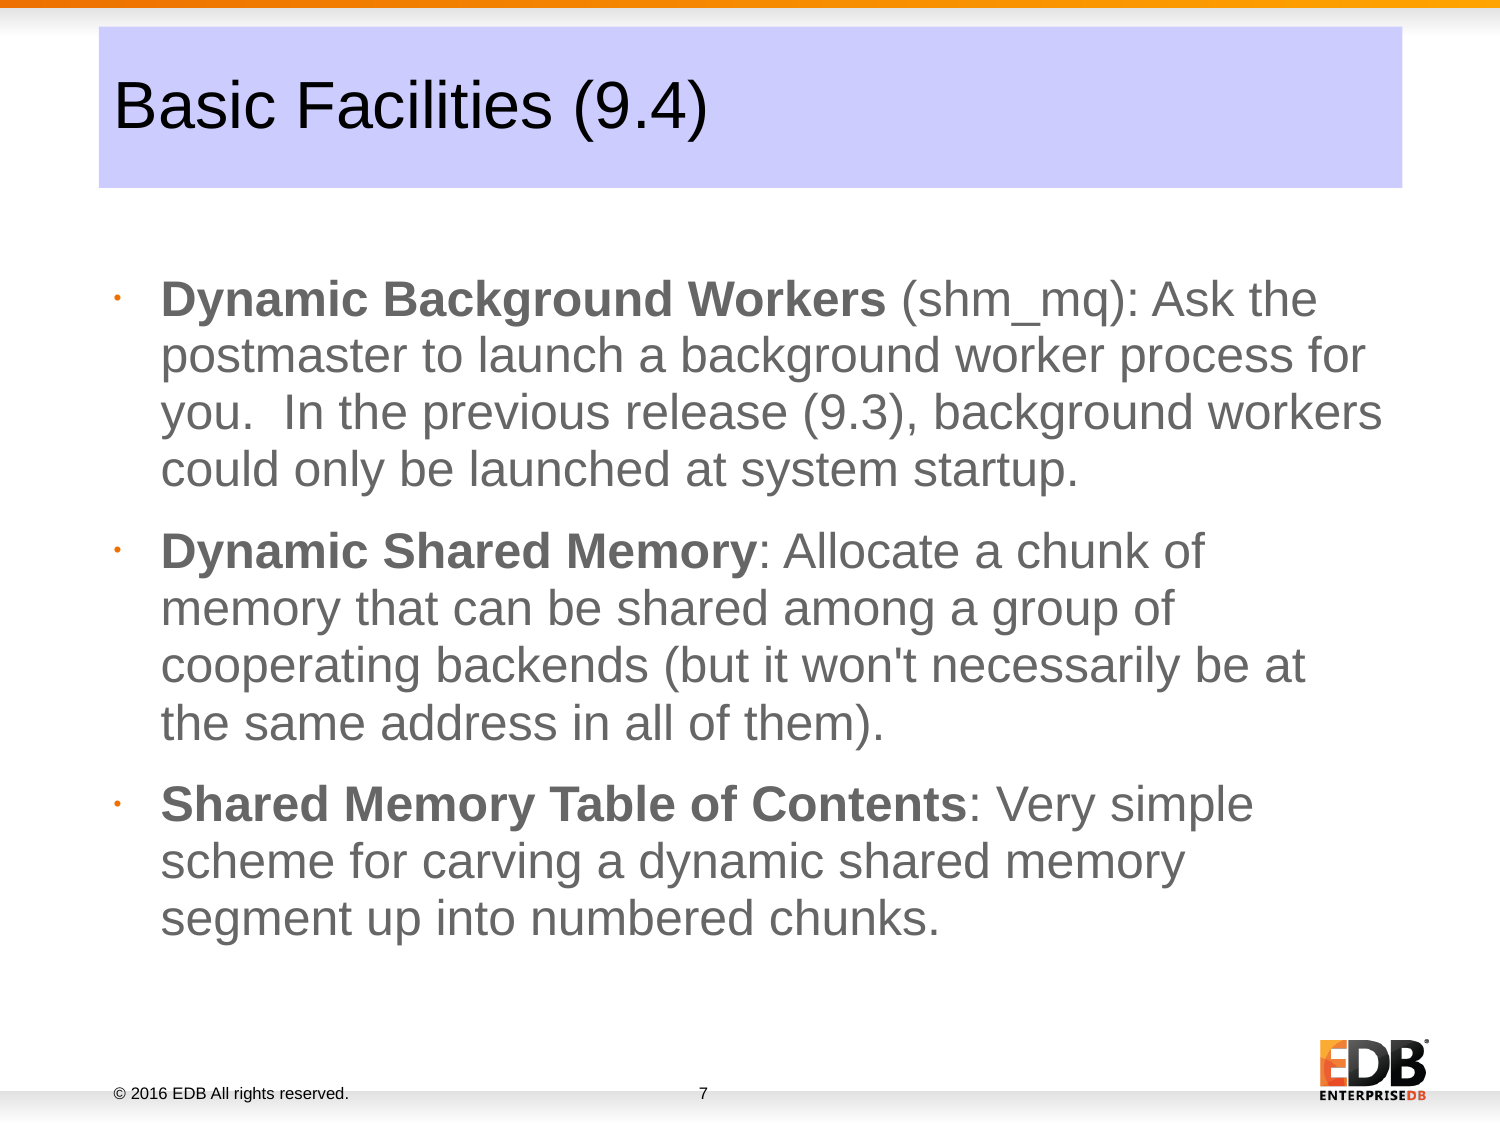

Basic Facilities (9.4)
# Dynamic Background Workers (shm_mq): Ask the postmaster to launch a background worker process for you. In the previous release (9.3), background workers could only be launched at system startup.
Dynamic Shared Memory: Allocate a chunk of memory that can be shared among a group of cooperating backends (but it won't necessarily be at the same address in all of them).
Shared Memory Table of Contents: Very simple scheme for carving a dynamic shared memory segment up into numbered chunks.